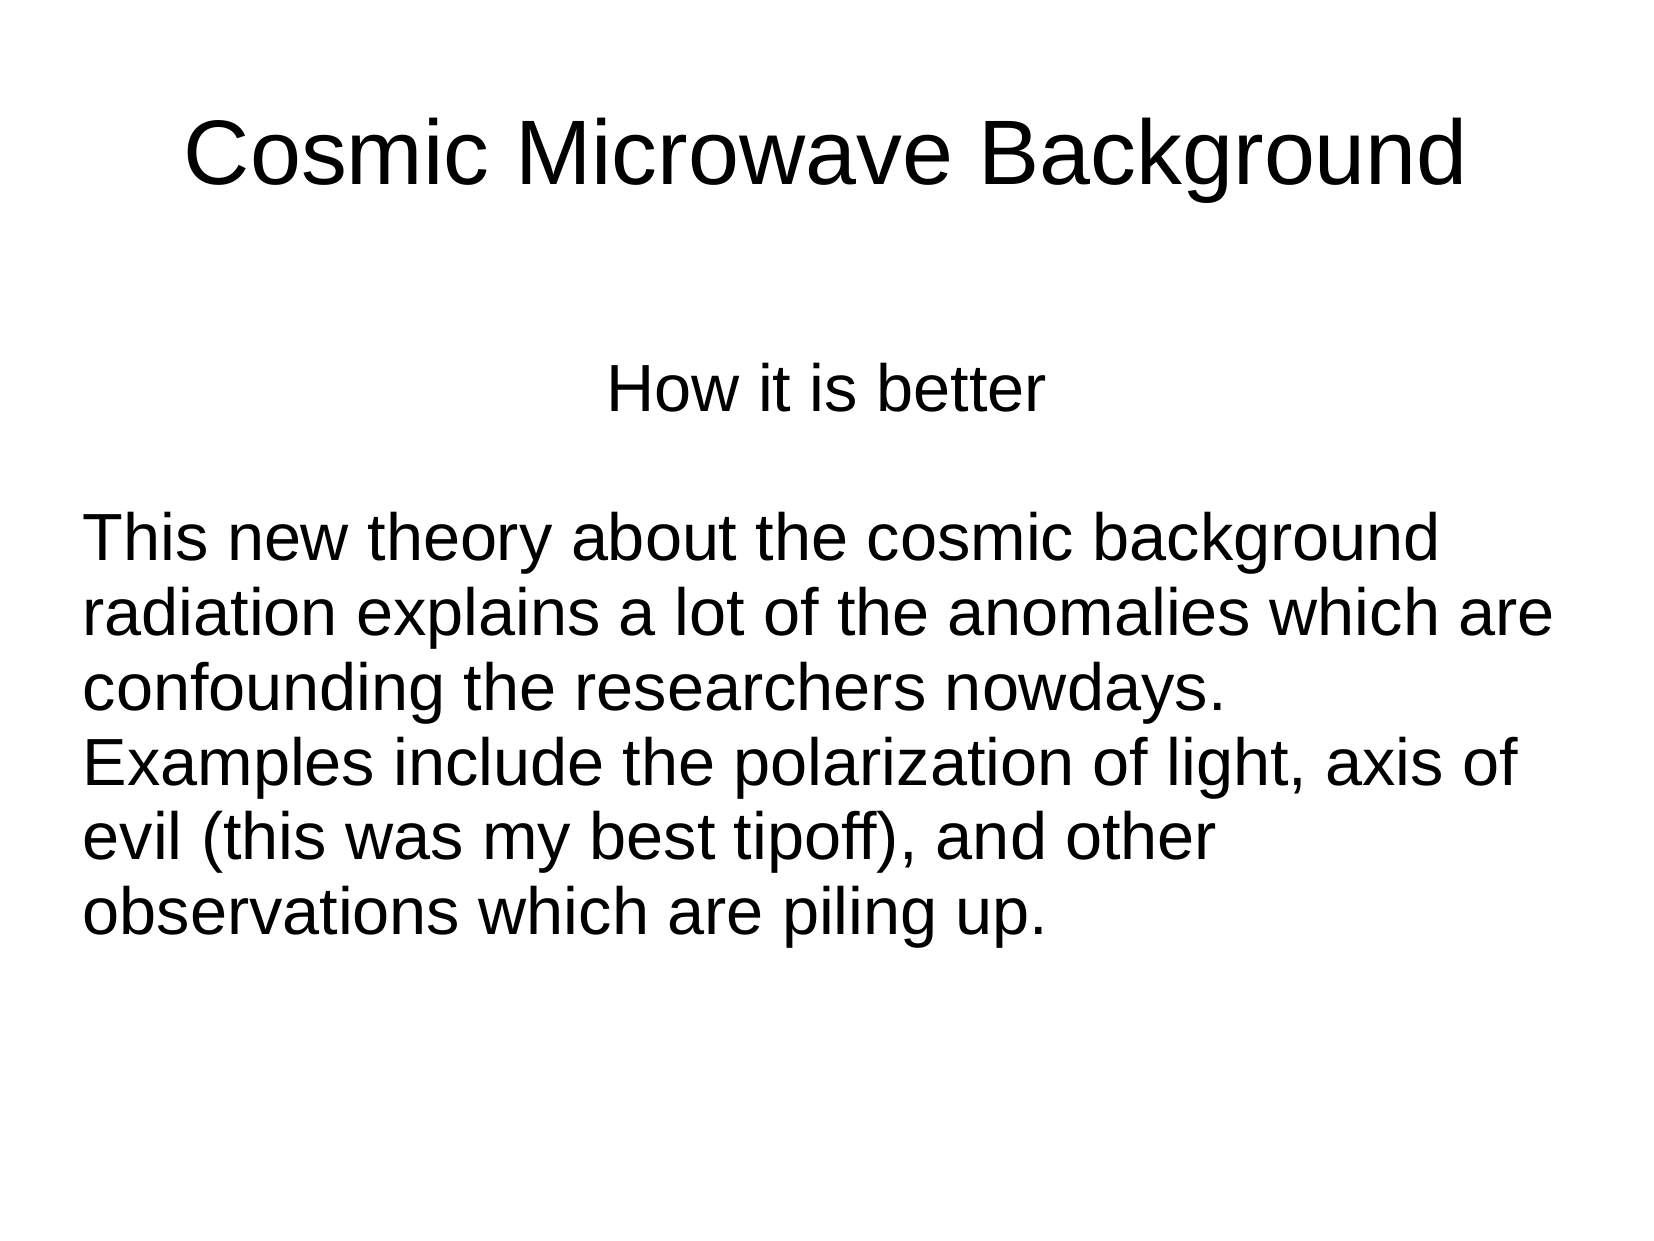

# Cosmic Microwave Background
How it is better
This new theory about the cosmic background radiation explains a lot of the anomalies which are confounding the researchers nowdays.
Examples include the polarization of light, axis of evil (this was my best tipoff), and other observations which are piling up.